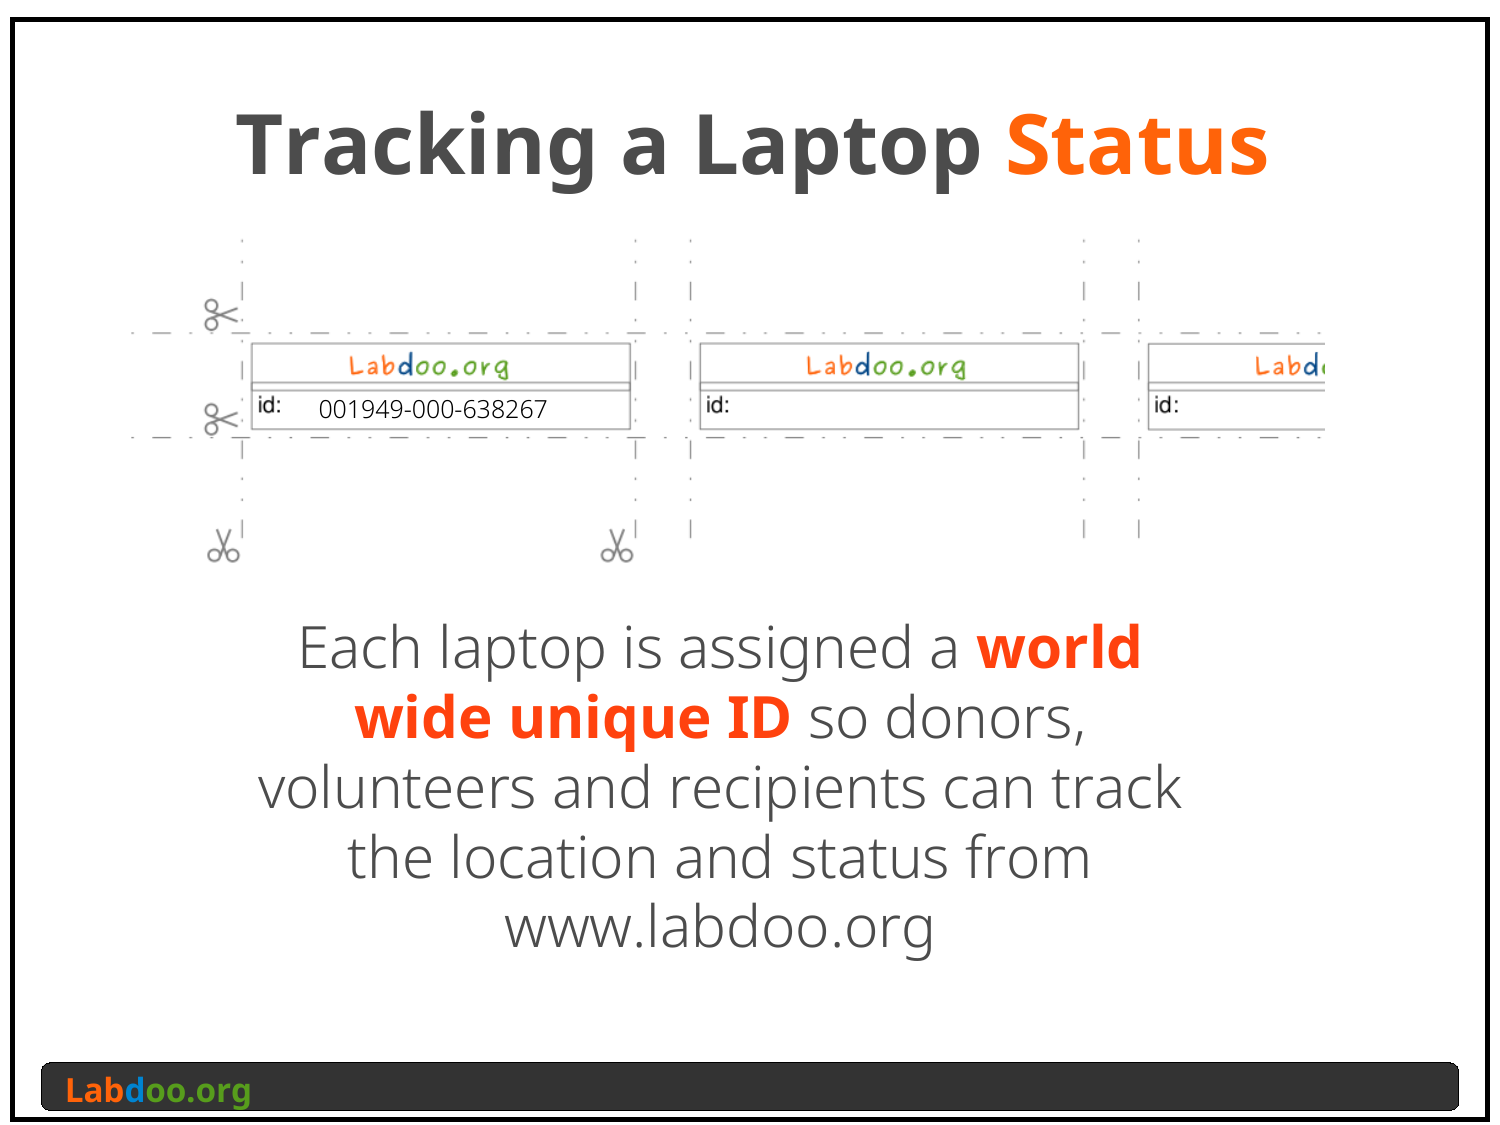

# Tracking a Laptop Status
001949-000-638267
Each laptop is assigned a world wide unique ID so donors, volunteers and recipients can track the location and status from www.labdoo.org